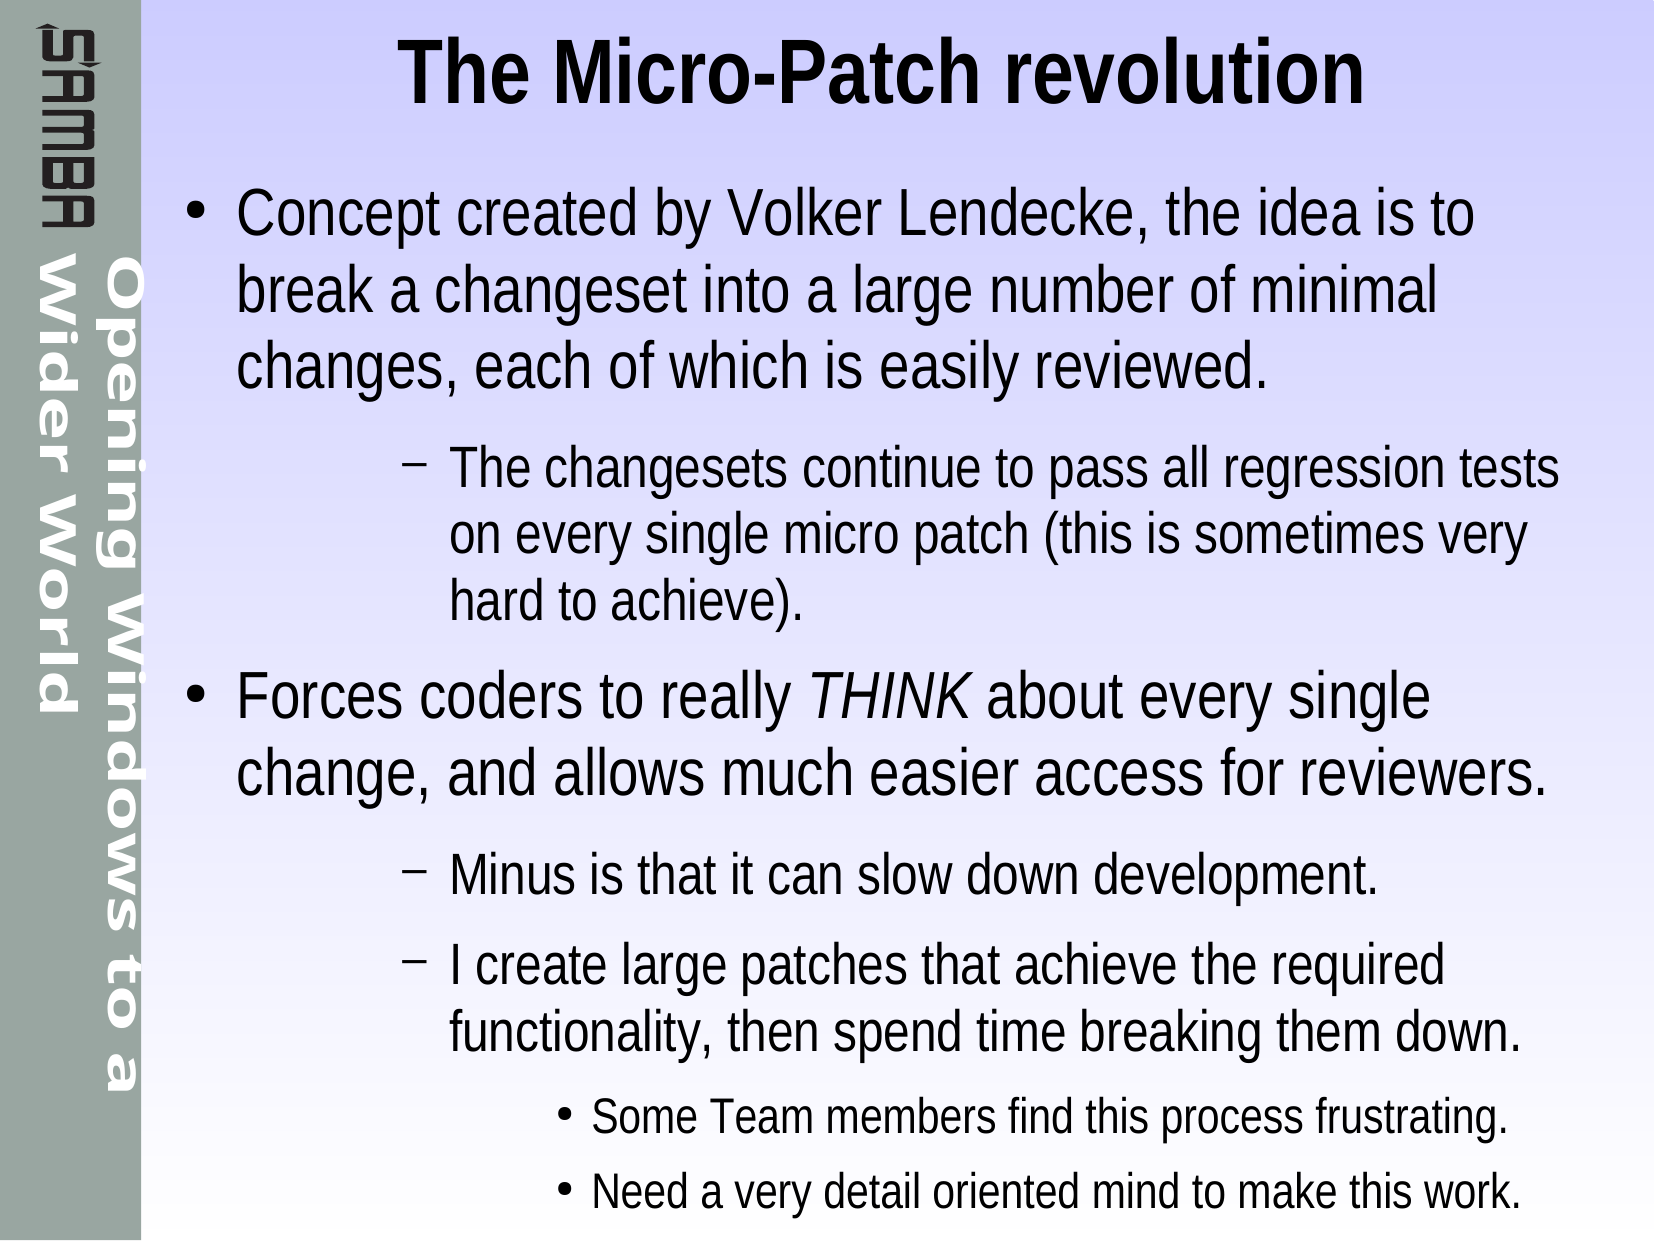

# The Micro-Patch revolution
Concept created by Volker Lendecke, the idea is to break a changeset into a large number of minimal changes, each of which is easily reviewed.
The changesets continue to pass all regression tests on every single micro patch (this is sometimes very hard to achieve).
Forces coders to really THINK about every single change, and allows much easier access for reviewers.
Minus is that it can slow down development.
I create large patches that achieve the required functionality, then spend time breaking them down.
Some Team members find this process frustrating.
Need a very detail oriented mind to make this work.